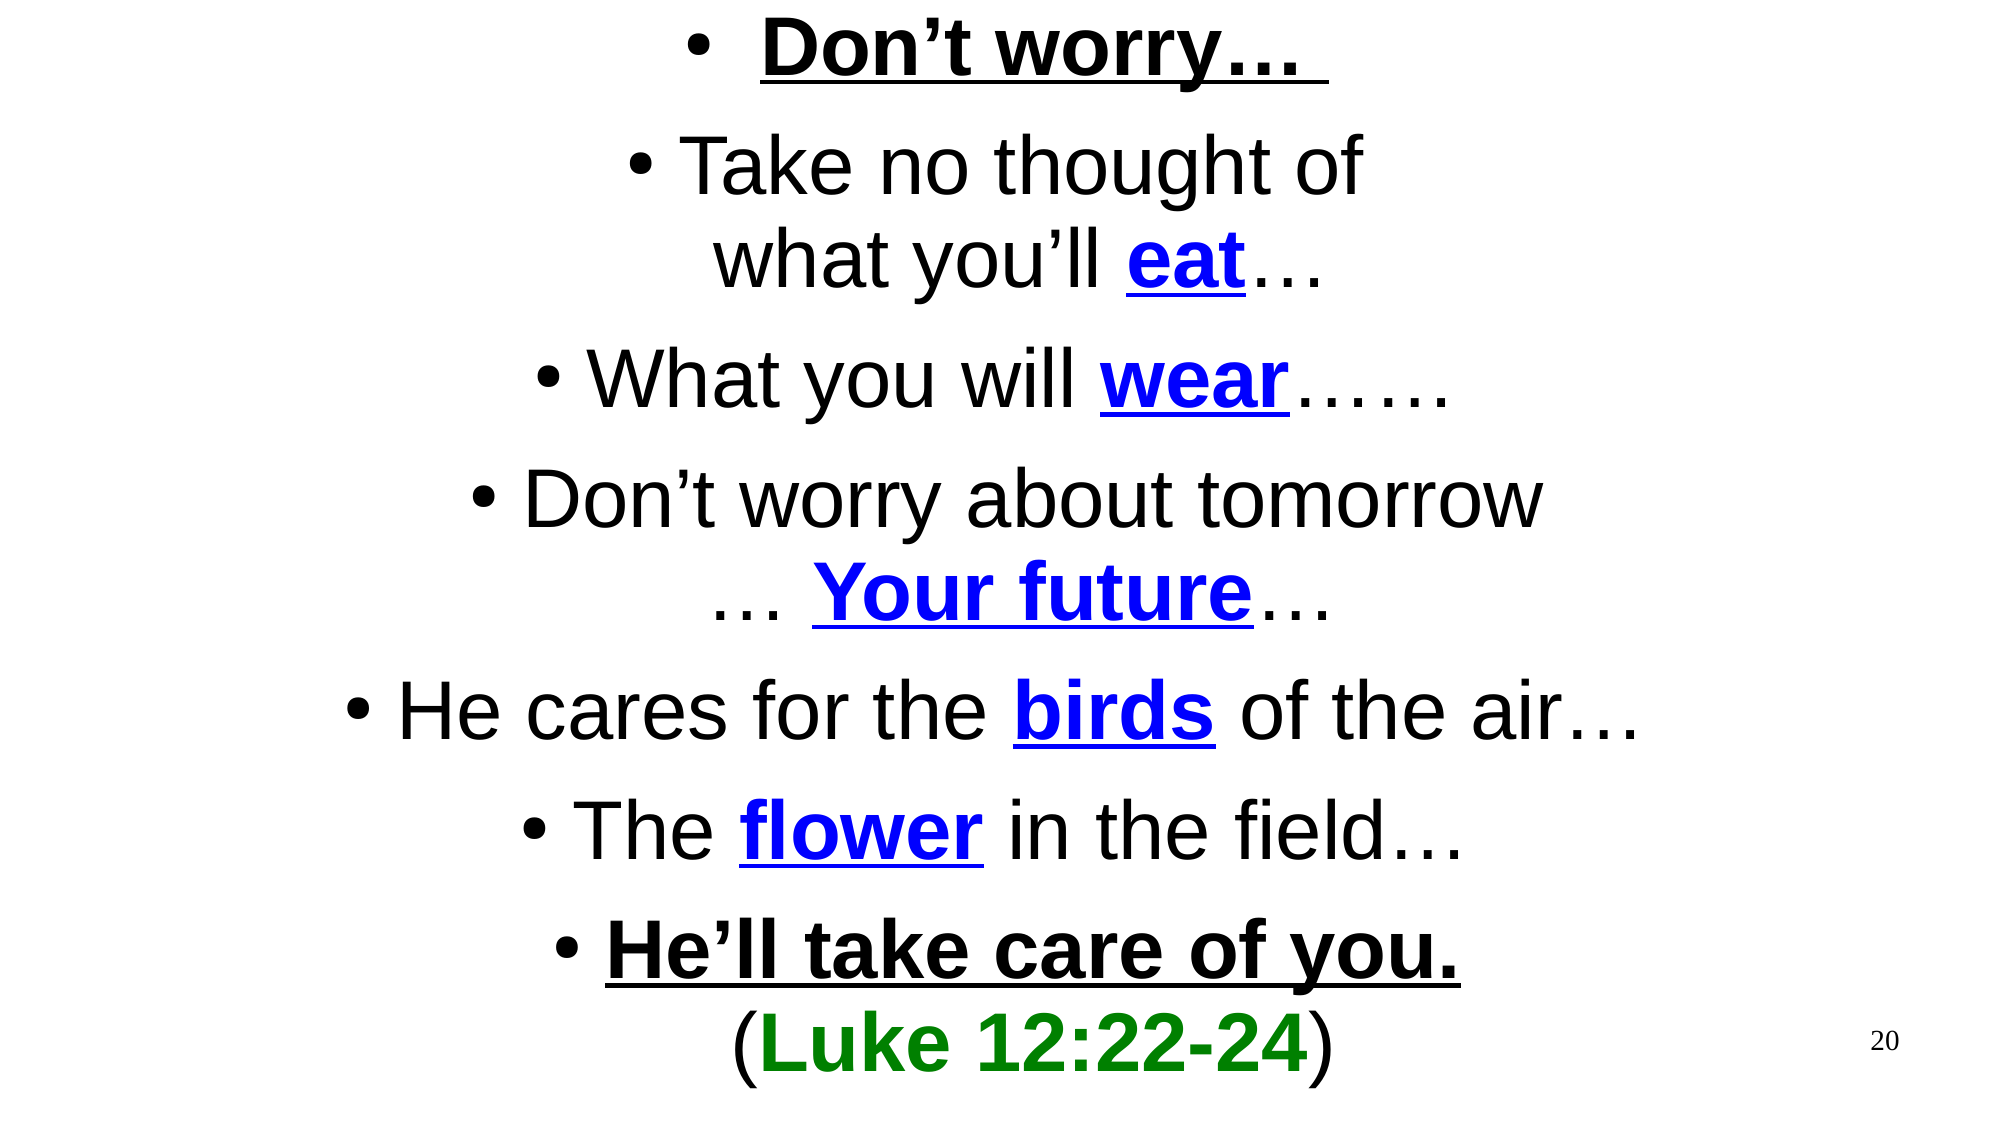

# Don’t worry…
Take no thought of
what you’ll eat…
What you will wear……
Don’t worry about tomorrow
… Your future…
He cares for the birds of the air…
The flower in the field…
He’ll take care of you.
(Luke 12:22-24)
20